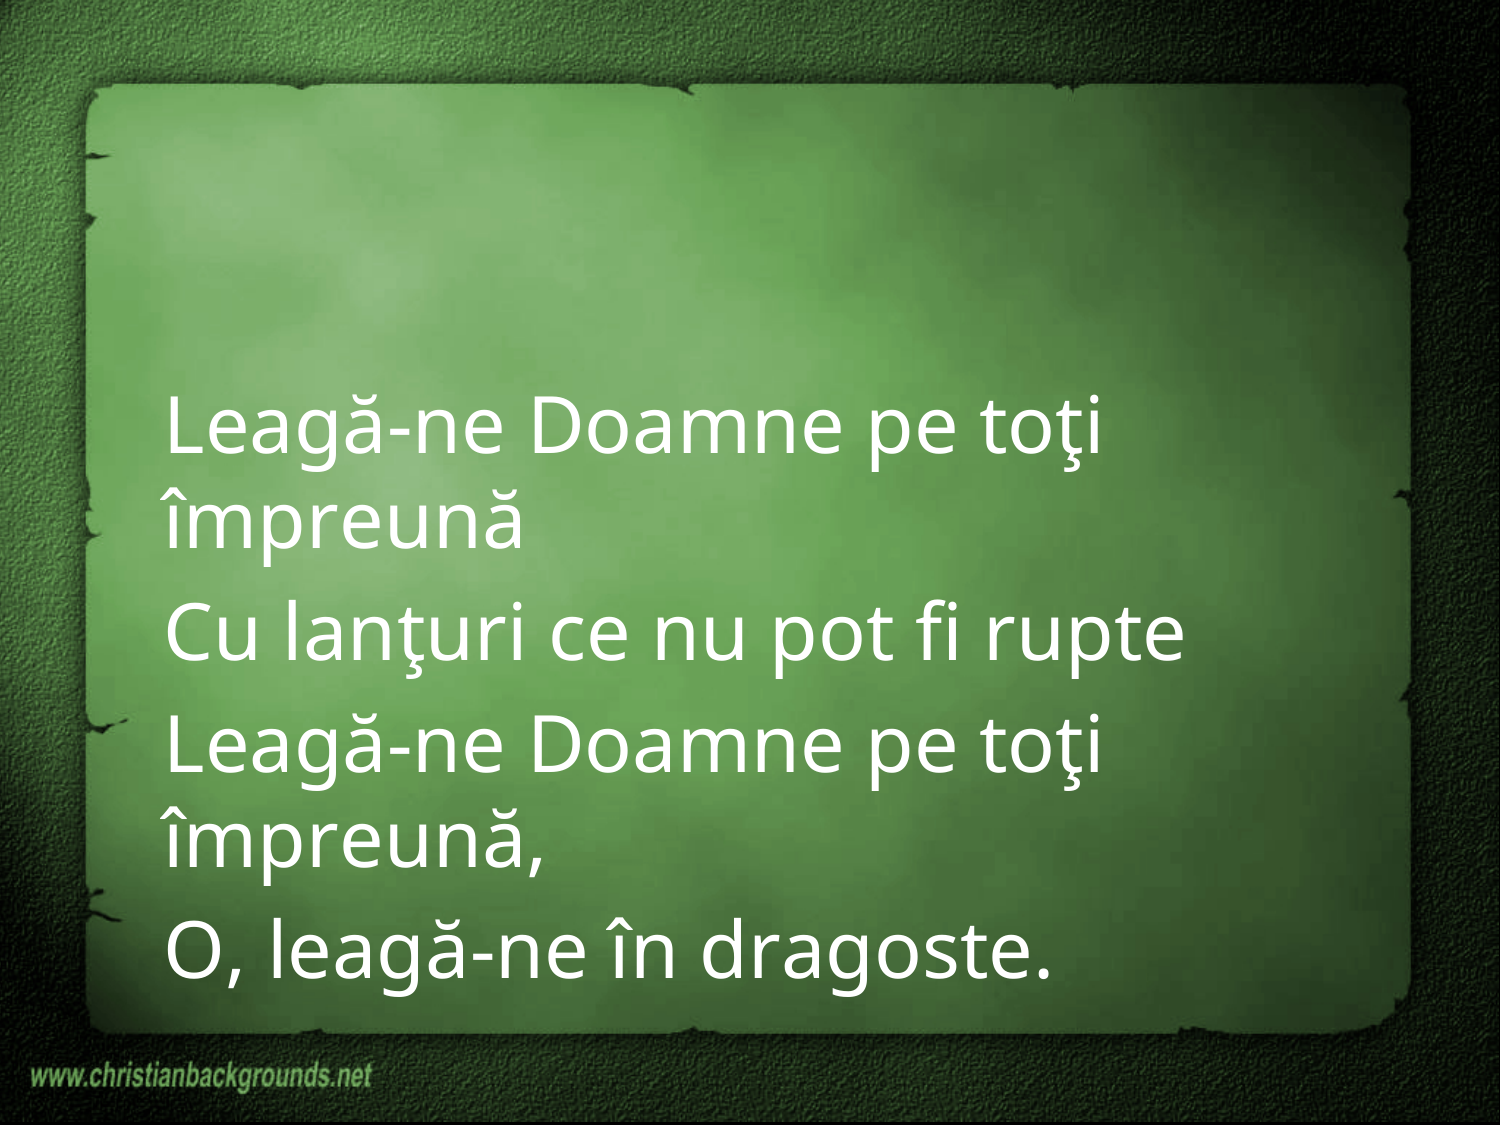

Leagă-ne Doamne pe toţi împreună
Cu lanţuri ce nu pot fi rupte
Leagă-ne Doamne pe toţi împreună,
O, leagă-ne în dragoste.